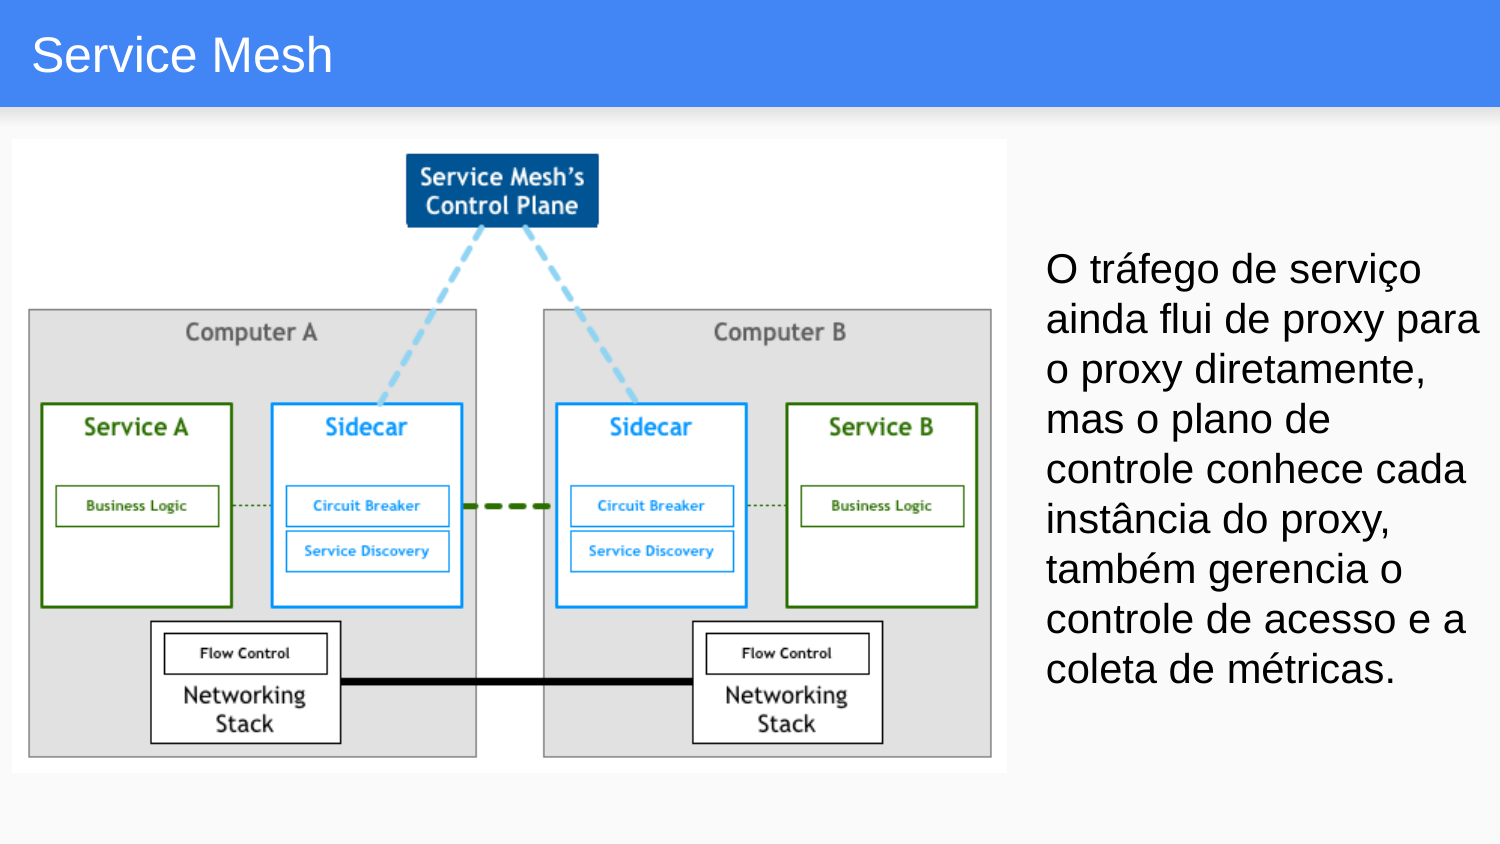

# Service Mesh
O tráfego de serviço ainda flui de proxy para o proxy diretamente, mas o plano de controle conhece cada instância do proxy, também gerencia o controle de acesso e a coleta de métricas.